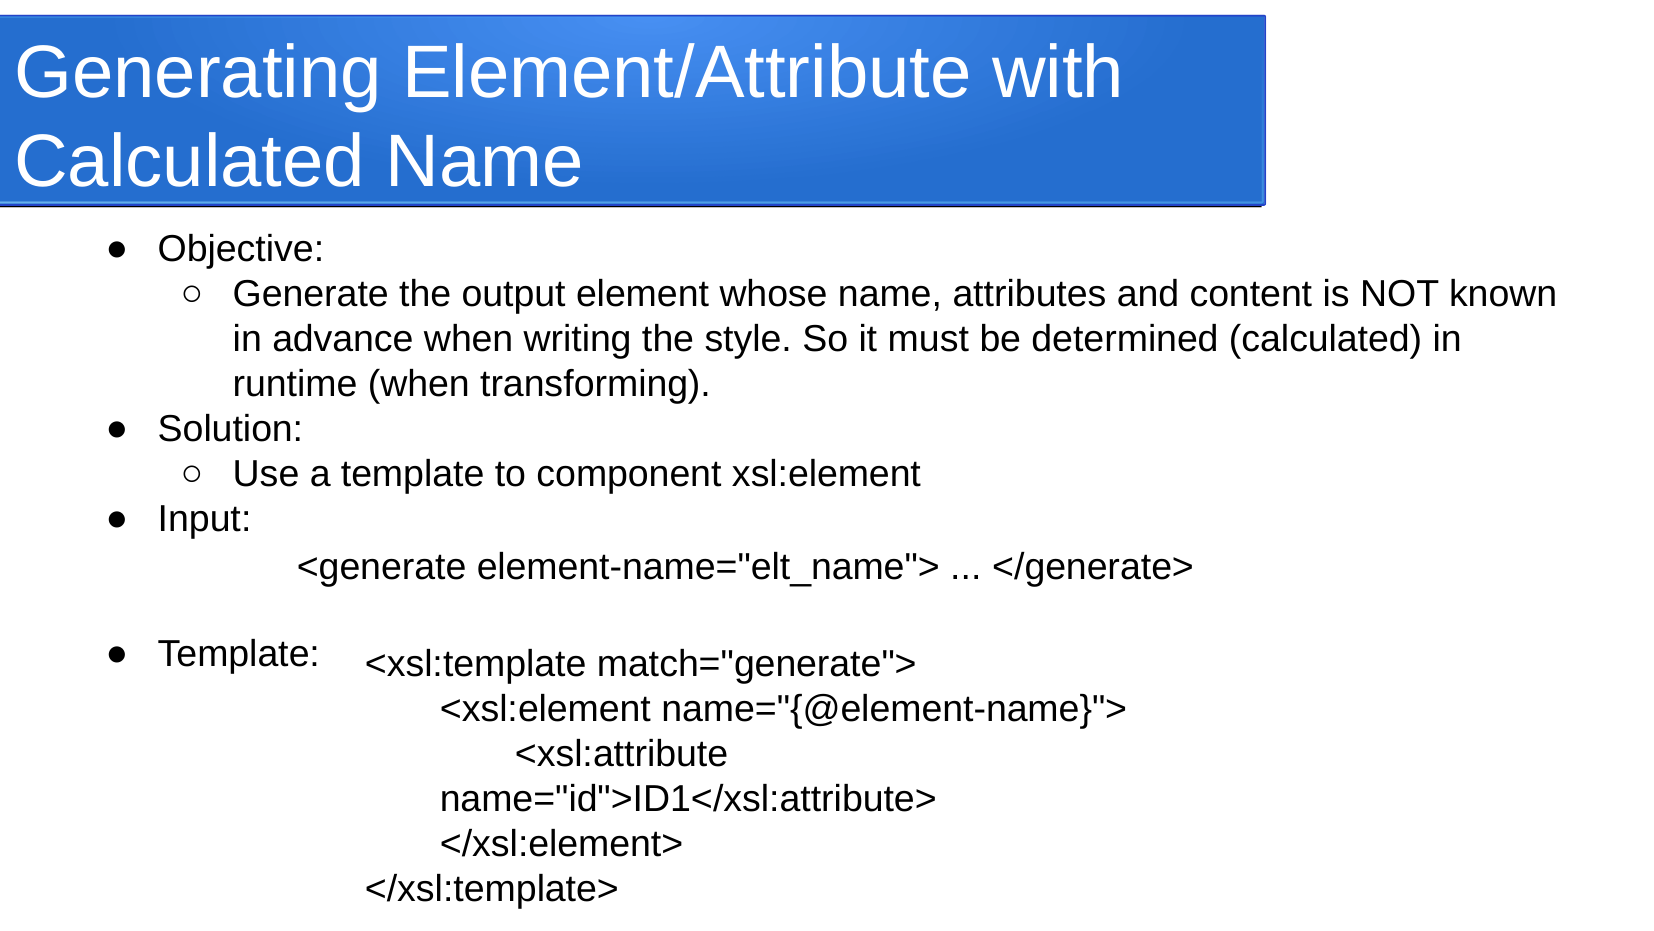

# Generating Element/Attribute with Calculated Name
Objective:
Generate the output element whose name, attributes and content is NOT known in advance when writing the style. So it must be determined (calculated) in runtime (when transforming).
Solution:
Use a template to component xsl:element
Input:
Template:
<generate element-name="elt_name"> ... </generate>
<xsl:template match="generate">
<xsl:element name="{@element-name}">
<xsl:attribute name="id">ID1</xsl:attribute>
</xsl:element>
</xsl:template>